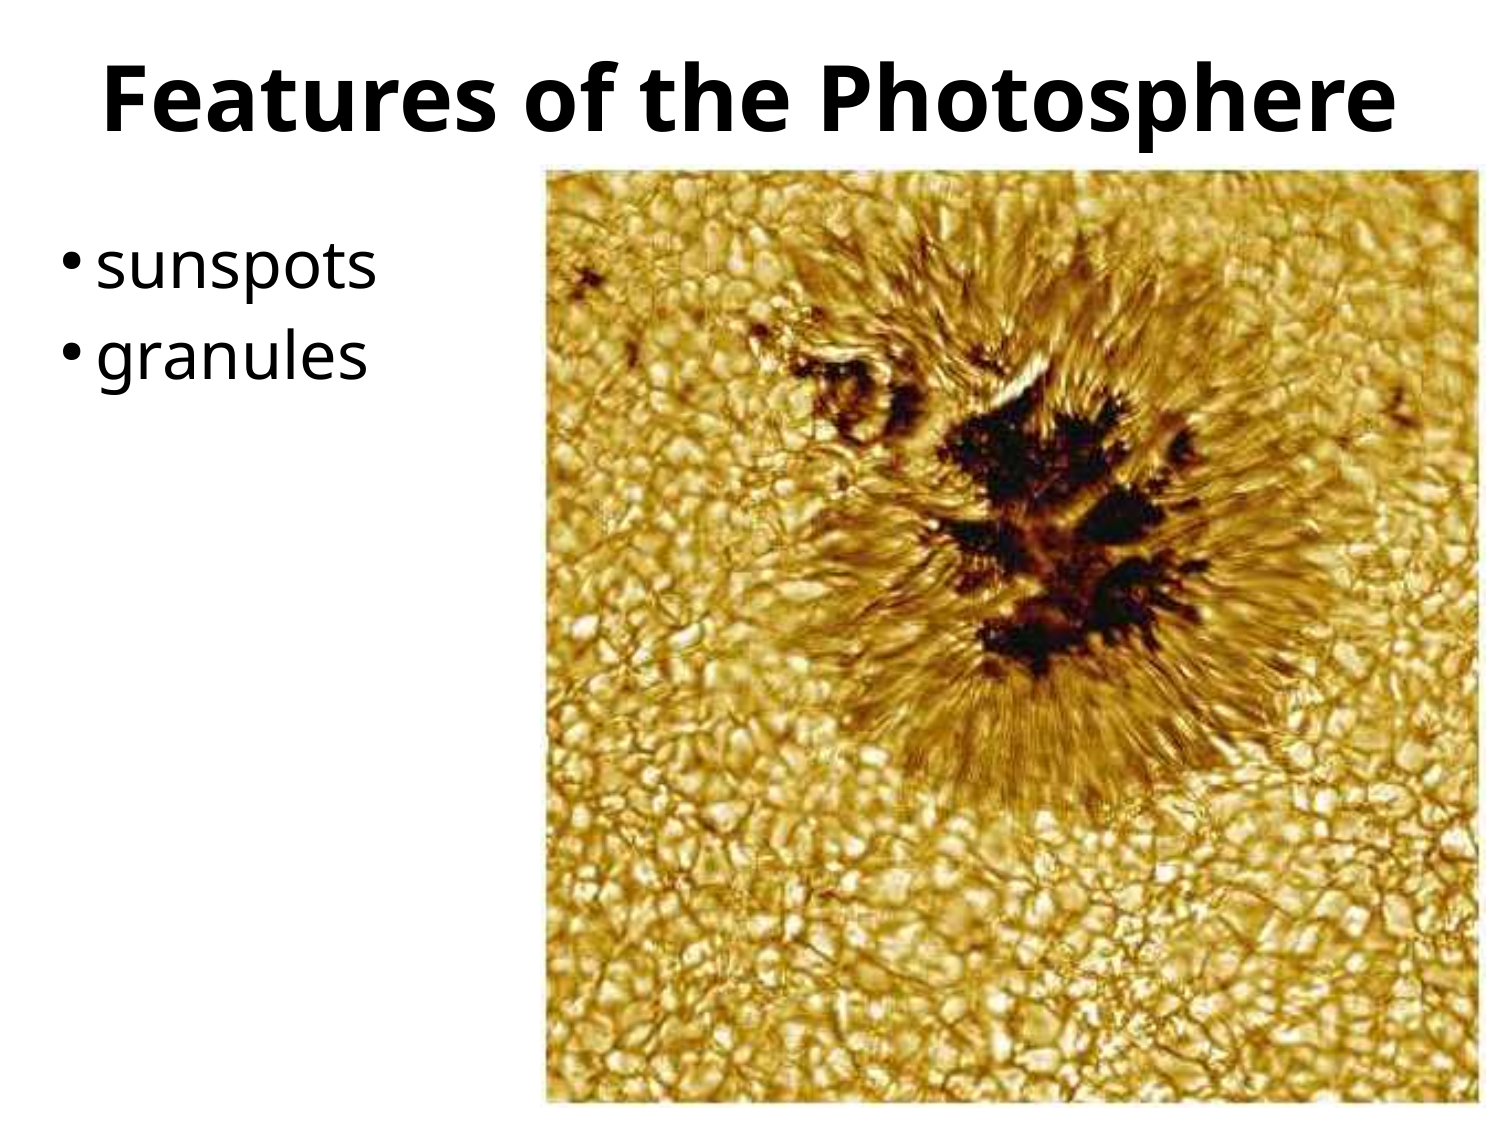

# Features of the Photosphere
sunspots
granules